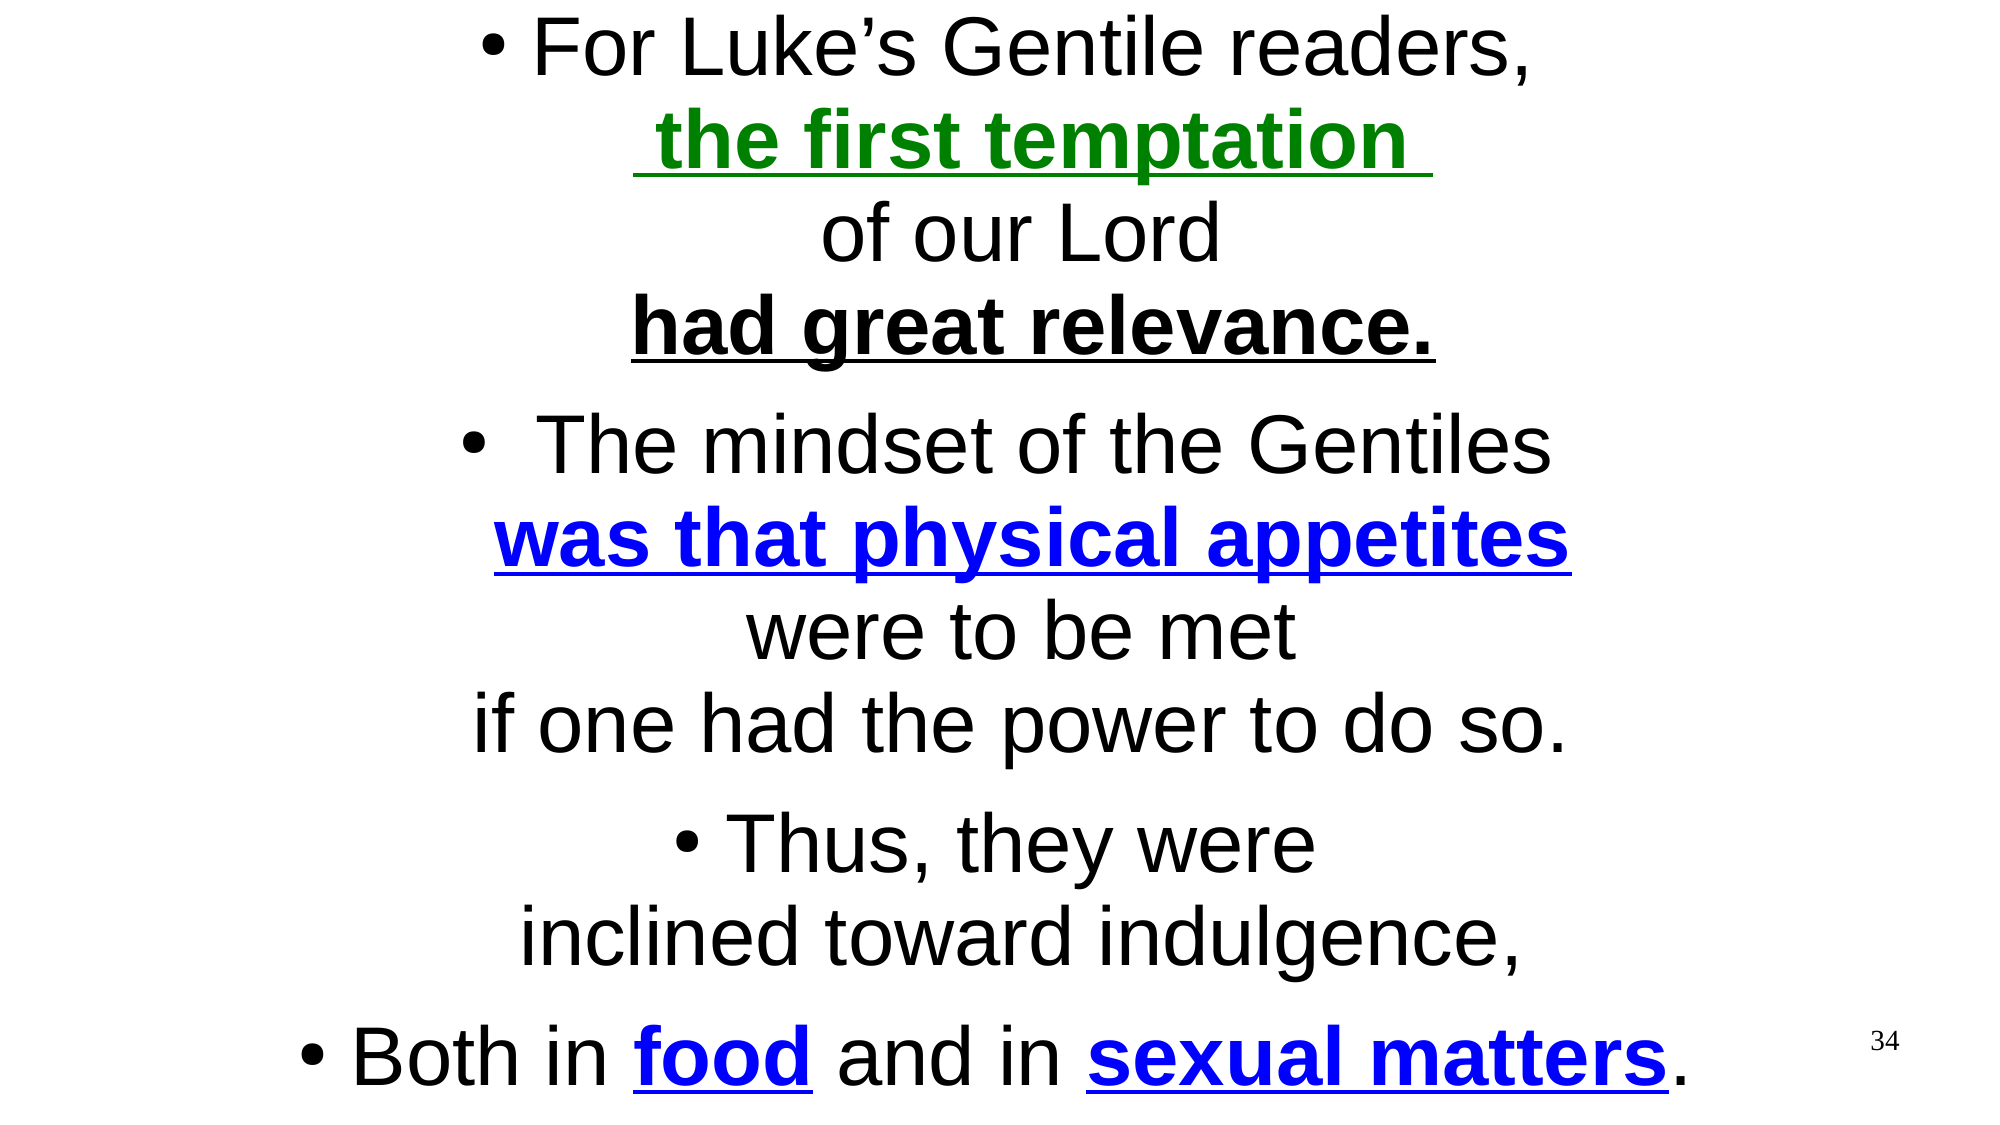

# For Luke’s Gentile readers, the first temptation of our Lord had great relevance.
 The mindset of the Gentiles
 was that physical appetites
were to be met
if one had the power to do so.
Thus, they were
inclined toward indulgence,
Both in food and in sexual matters.
34